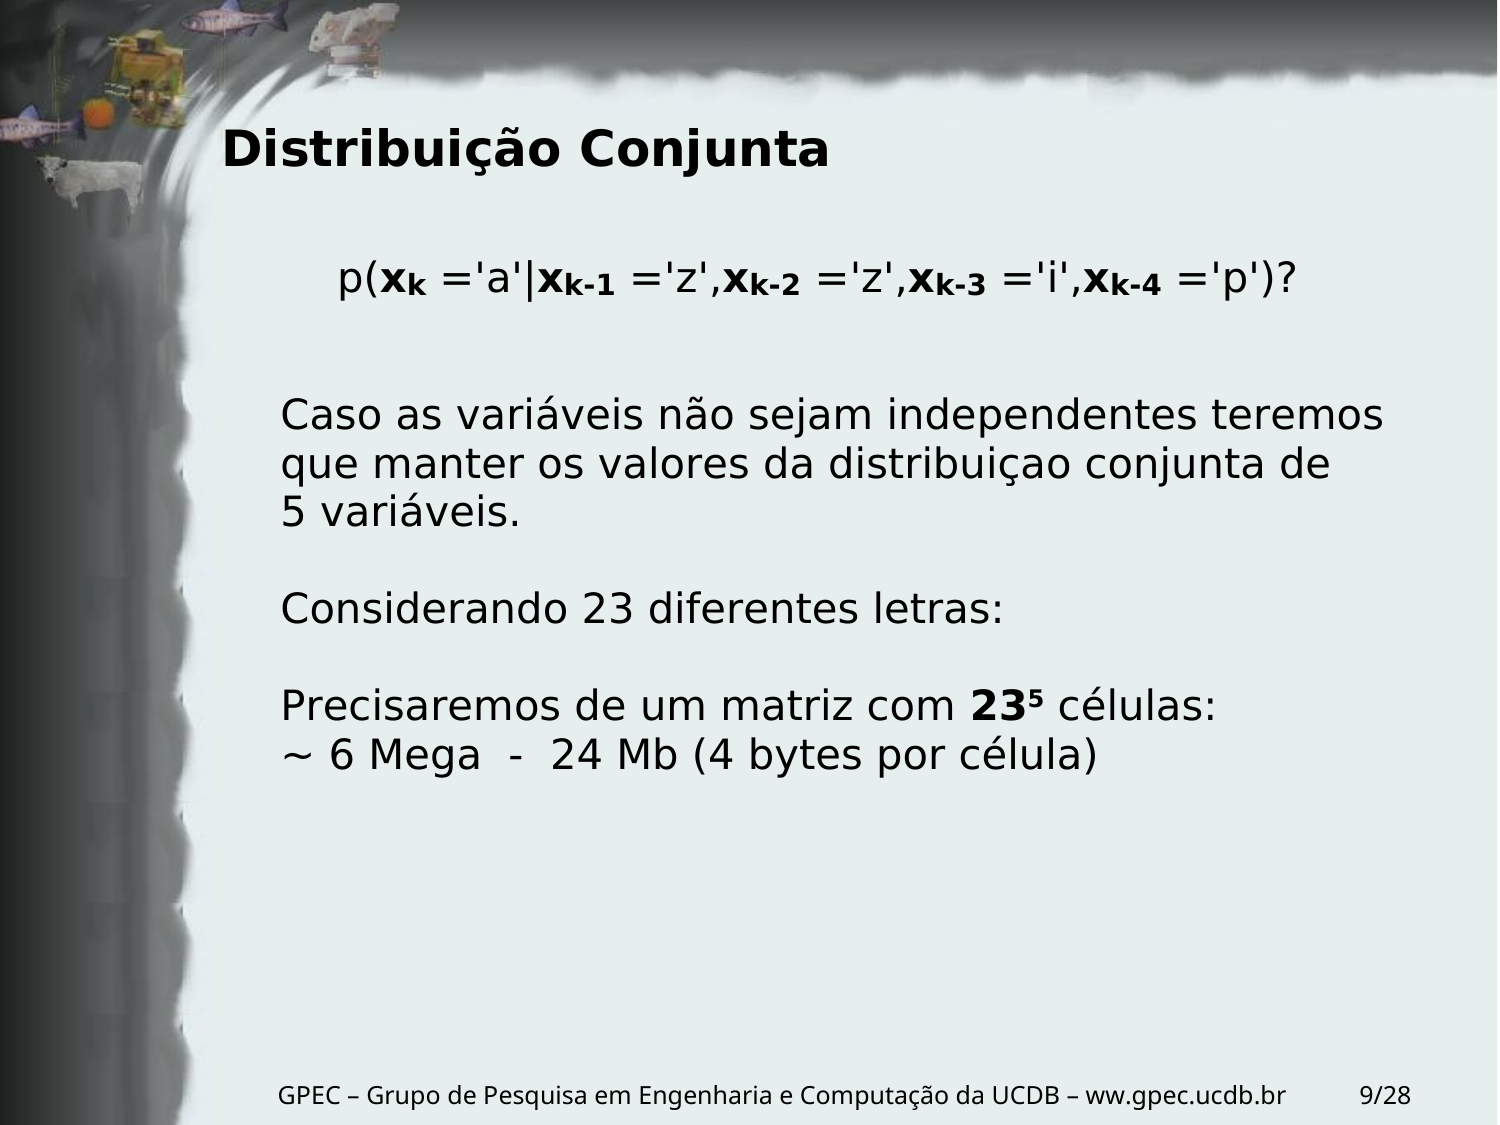

# Distribuição Conjunta
p(xk ='a'|xk-1 ='z',xk-2 ='z',xk-3 ='i',xk-4 ='p')?
Caso as variáveis não sejam independentes teremos
que manter os valores da distribuiçao conjunta de
5 variáveis.
Considerando 23 diferentes letras:
Precisaremos de um matriz com 235 células:
~ 6 Mega - 24 Mb (4 bytes por célula)